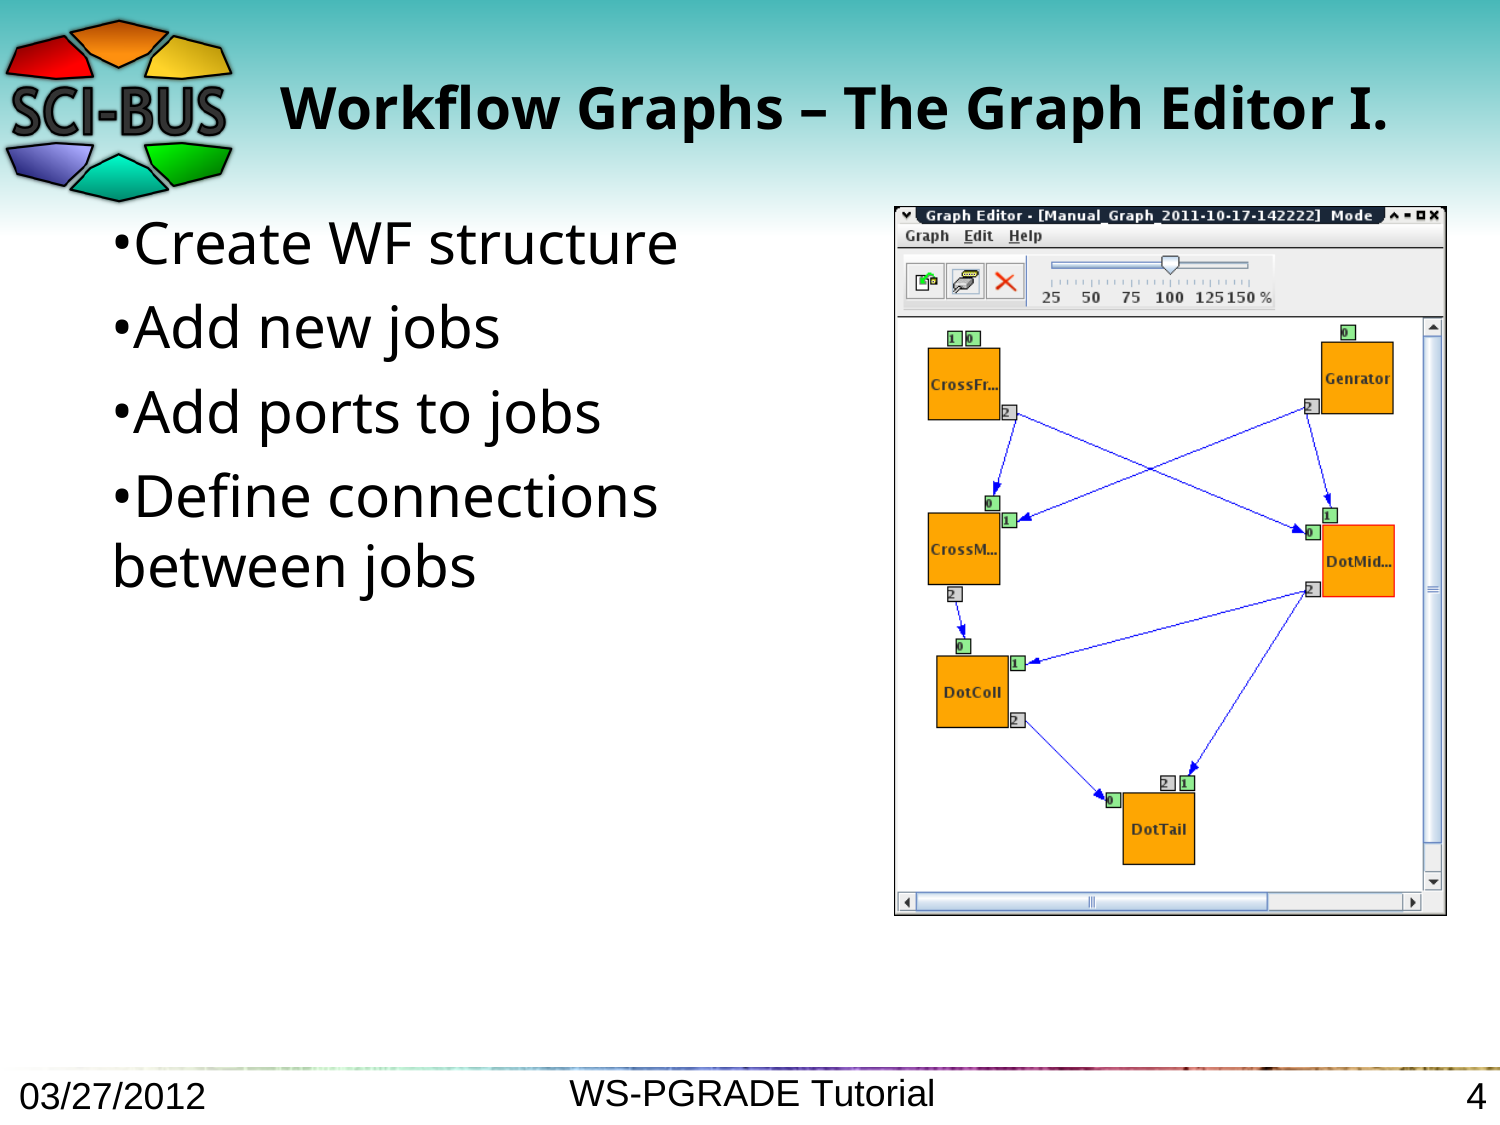

# Workflow Graphs – The Graph Editor I.
Create WF structure
Add new jobs
Add ports to jobs
Define connections between jobs
Footer
5/29/2006
4